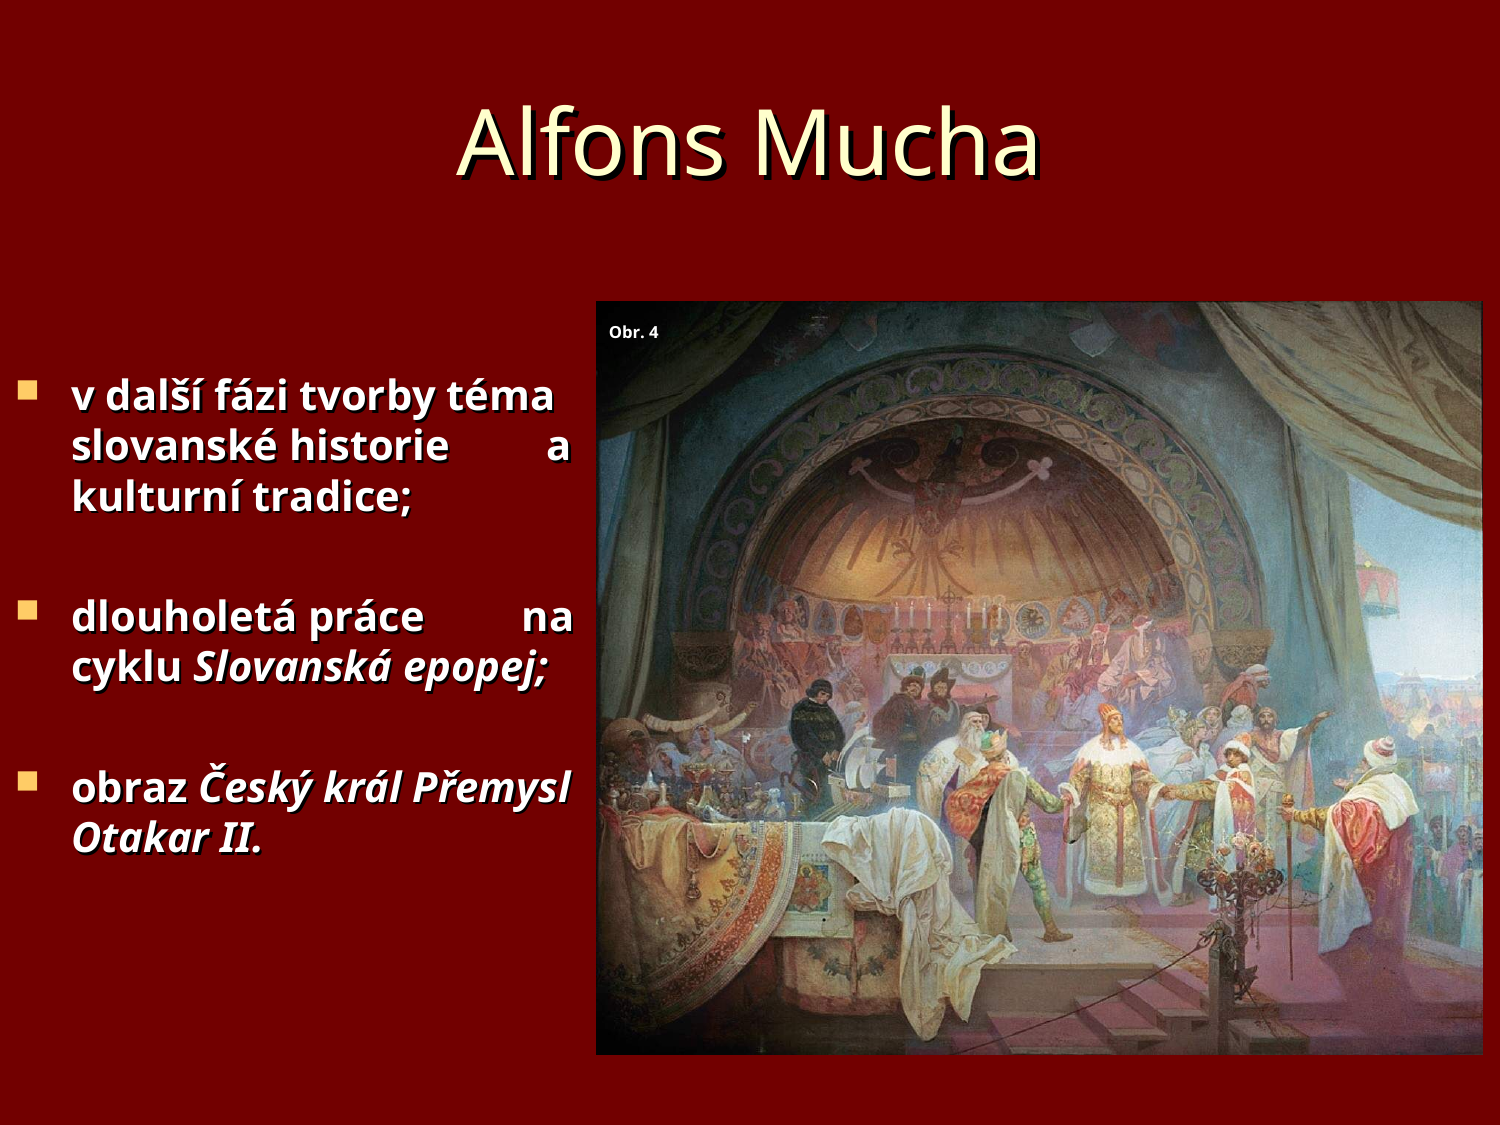

# Alfons Mucha
Obr. 4
v další fázi tvorby téma slovanské historie a kulturní tradice;
dlouholetá práce na cyklu Slovanská epopej;
obraz Český král Přemysl Otakar II.